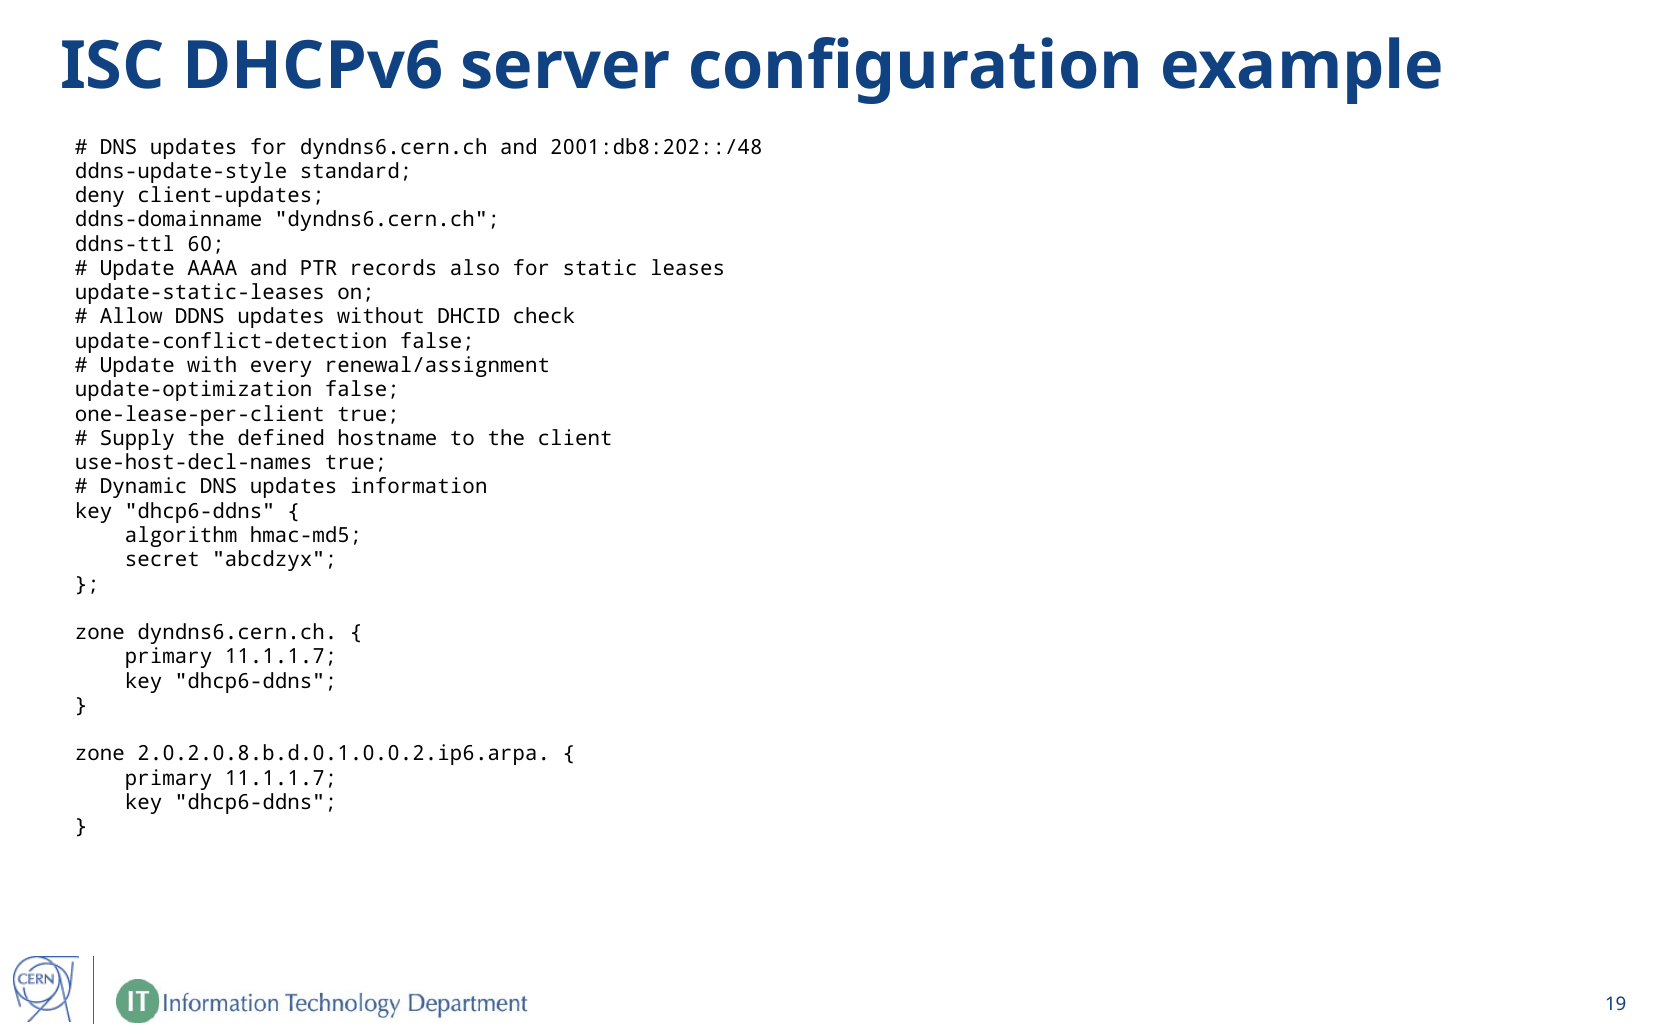

# ISC DHCPv6 server configuration example
# DNS updates for dyndns6.cern.ch and 2001:db8:202::/48
ddns-update-style standard;
deny client-updates;
ddns-domainname "dyndns6.cern.ch";
ddns-ttl 60;
# Update AAAA and PTR records also for static leases
update-static-leases on;
# Allow DDNS updates without DHCID check
update-conflict-detection false;
# Update with every renewal/assignment
update-optimization false;
one-lease-per-client true;
# Supply the defined hostname to the client
use-host-decl-names true;
# Dynamic DNS updates information
key "dhcp6-ddns" {
 algorithm hmac-md5;
 secret "abcdzyx";
};
zone dyndns6.cern.ch. {
 primary 11.1.1.7;
 key "dhcp6-ddns";
}
zone 2.0.2.0.8.b.d.0.1.0.0.2.ip6.arpa. {
 primary 11.1.1.7;
 key "dhcp6-ddns";
}